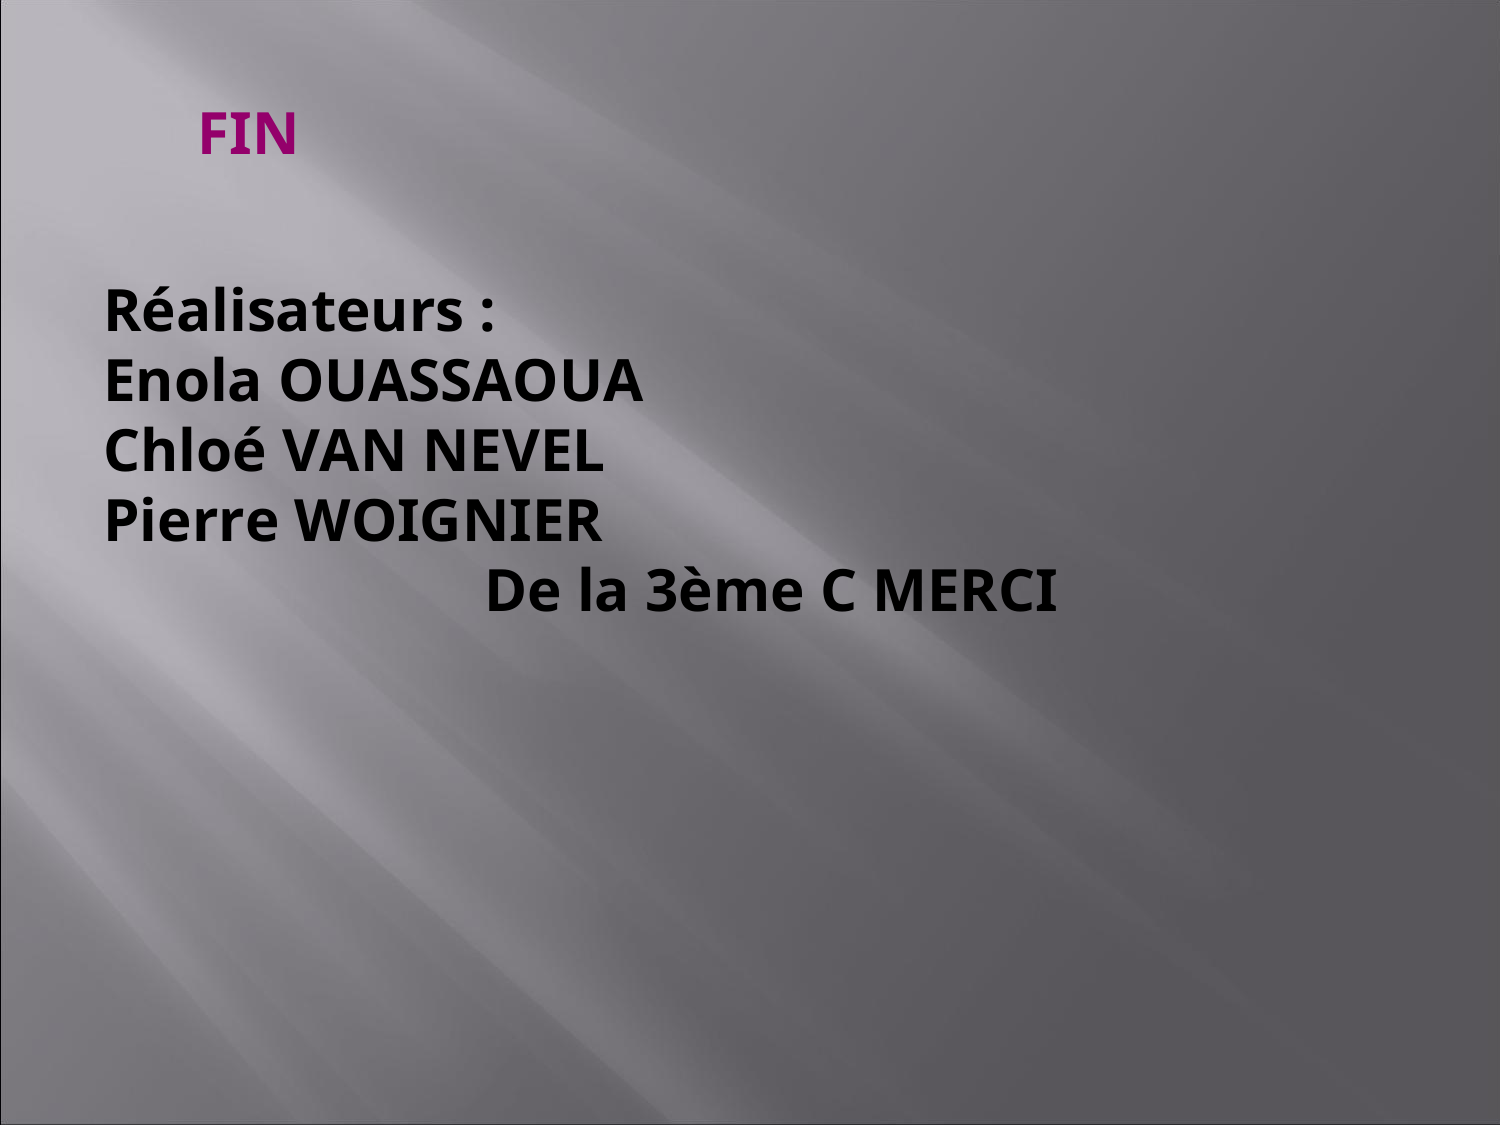

FIN
Réalisateurs :
Enola OUASSAOUA
Chloé VAN NEVEL
Pierre WOIGNIER
 De la 3ème C MERCI